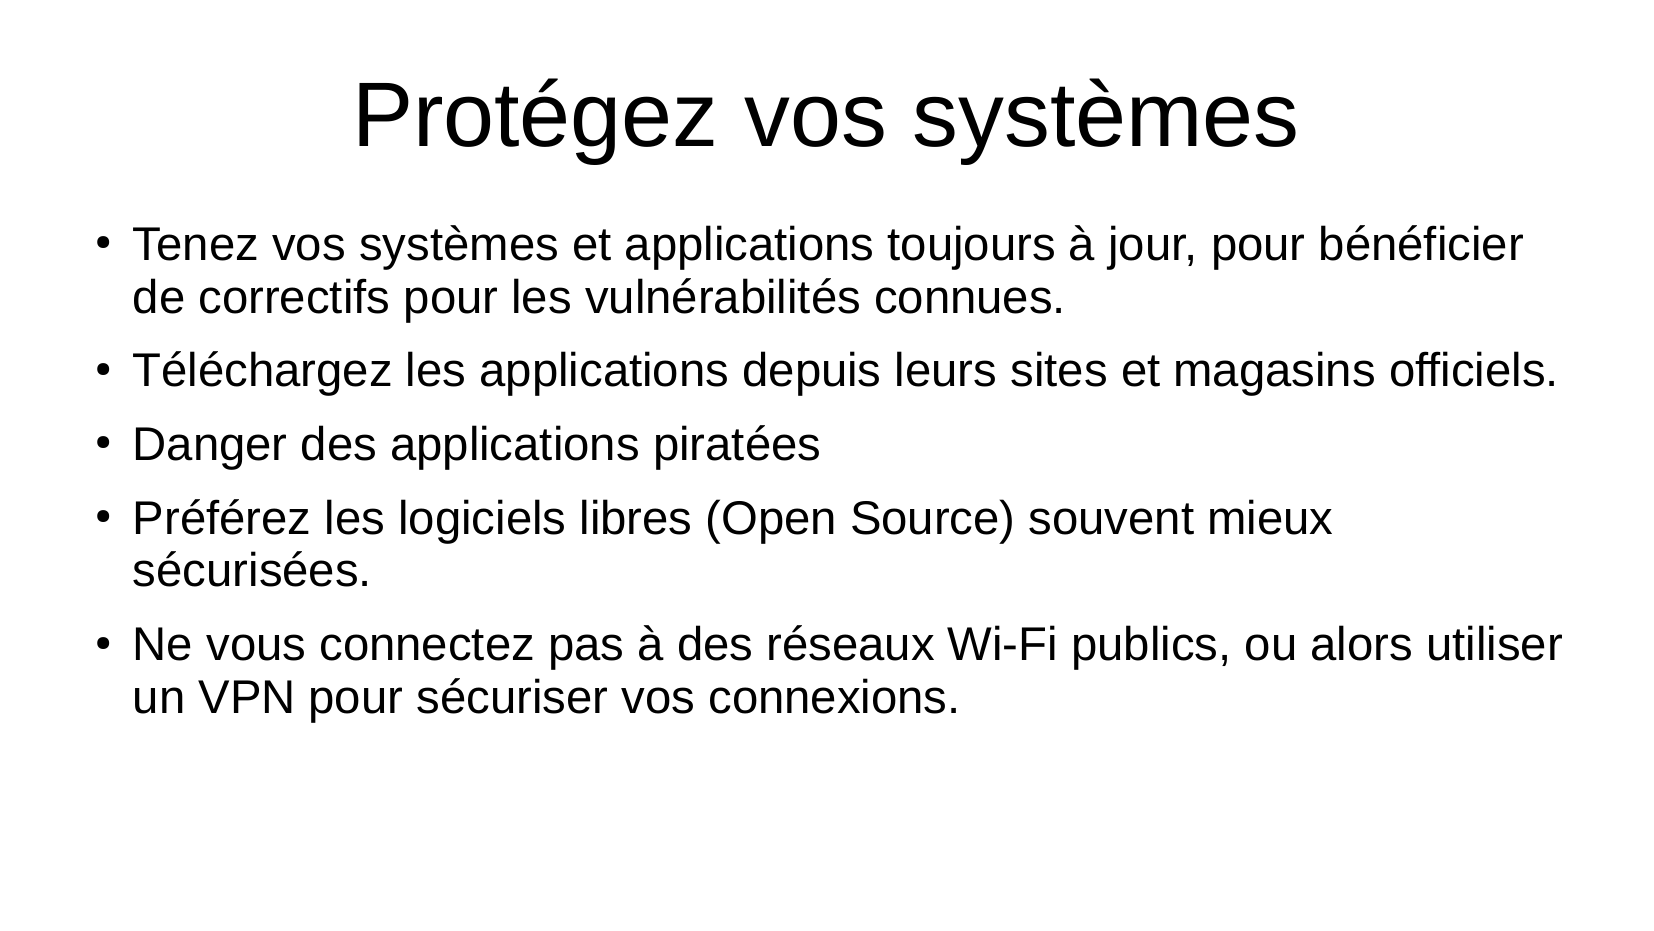

# Protégez vos systèmes
Tenez vos systèmes et applications toujours à jour, pour bénéficier de correctifs pour les vulnérabilités connues.
Téléchargez les applications depuis leurs sites et magasins officiels.
Danger des applications piratées
Préférez les logiciels libres (Open Source) souvent mieux sécurisées.
Ne vous connectez pas à des réseaux Wi-Fi publics, ou alors utiliser un VPN pour sécuriser vos connexions.